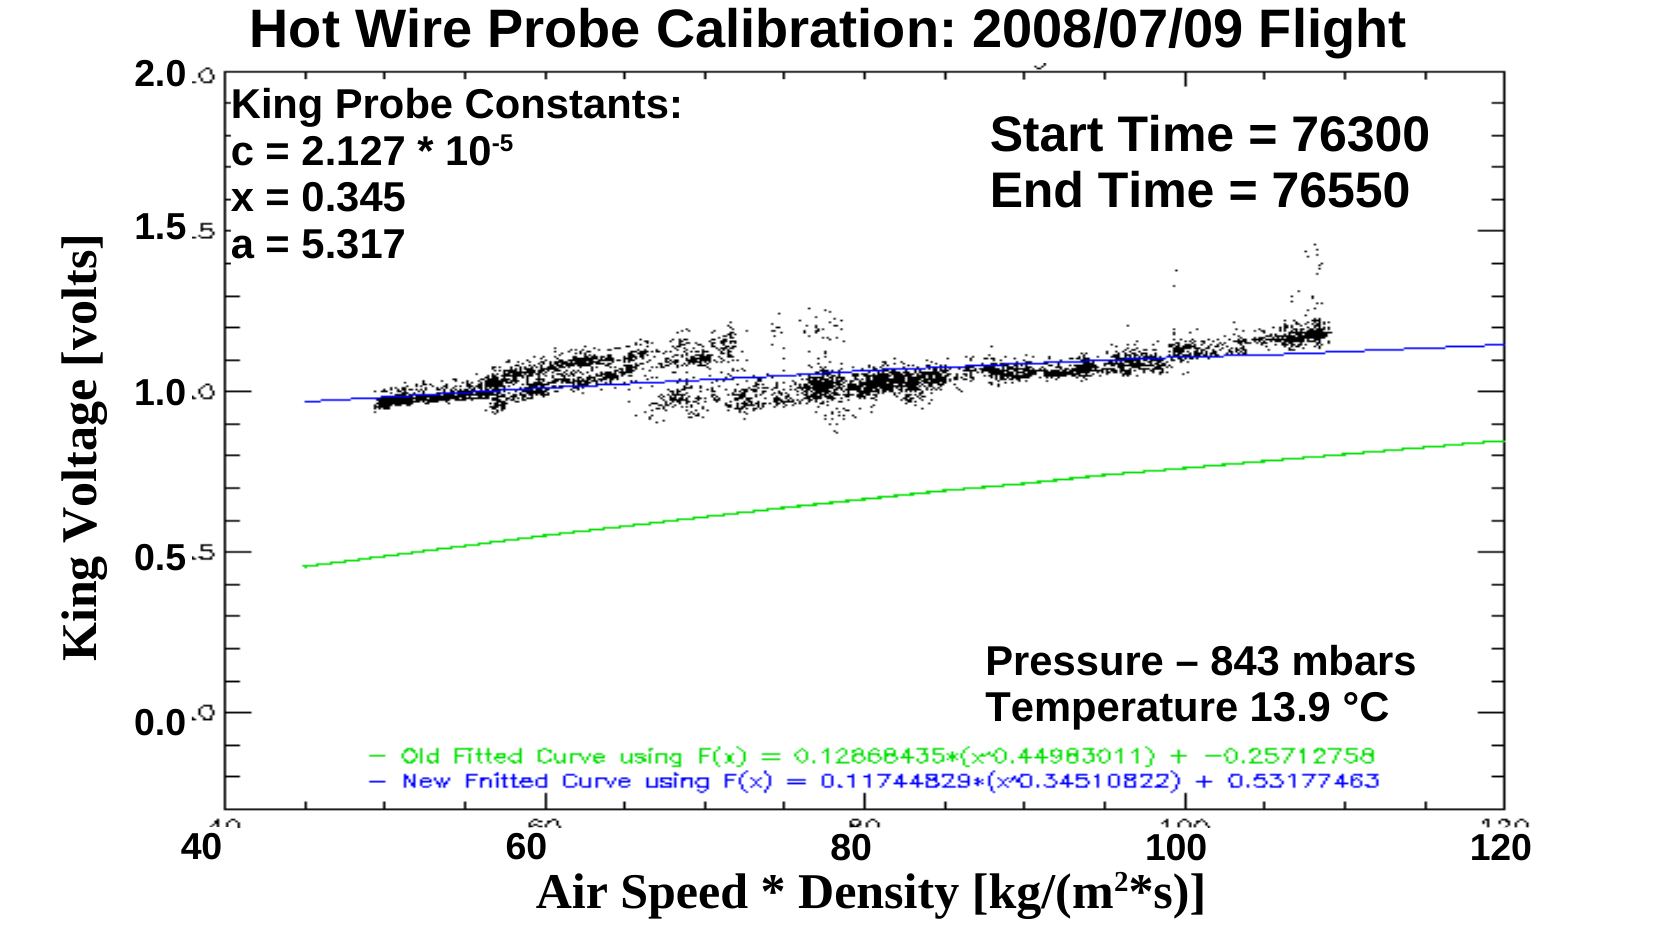

Hot Wire Probe Calibration: 2008/07/09 Flight
2.0
King Probe Constants:
c = 2.127 * 10-5
x = 0.345
a = 5.317
Start Time = 76300
End Time = 76550
1.5
1.0
King Voltage [volts]
0.5
Pressure – 843 mbars
Temperature 13.9 °C
0.0
40
60
80
100
120
Air Speed * Density [kg/(m2*s)]